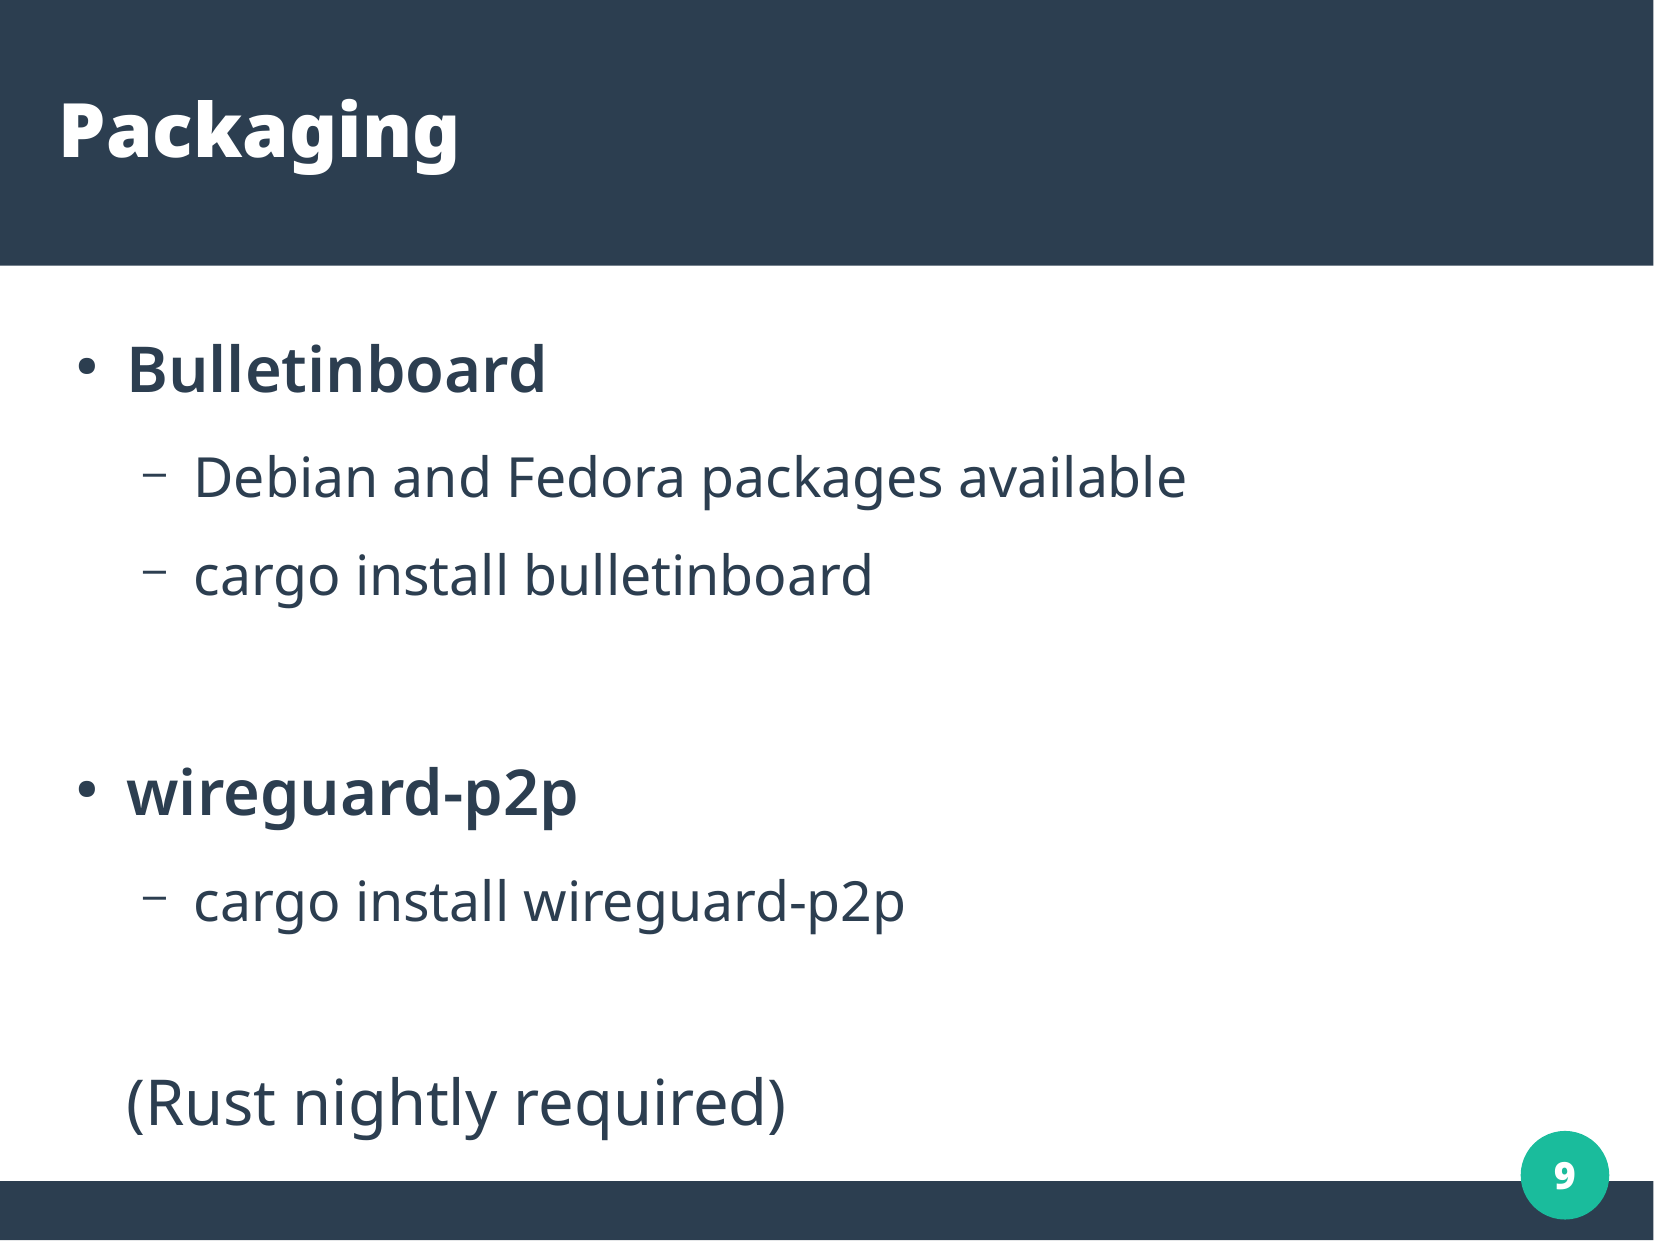

# Packaging
Bulletinboard
Debian and Fedora packages available
cargo install bulletinboard
wireguard-p2p
cargo install wireguard-p2p
(Rust nightly required)
9